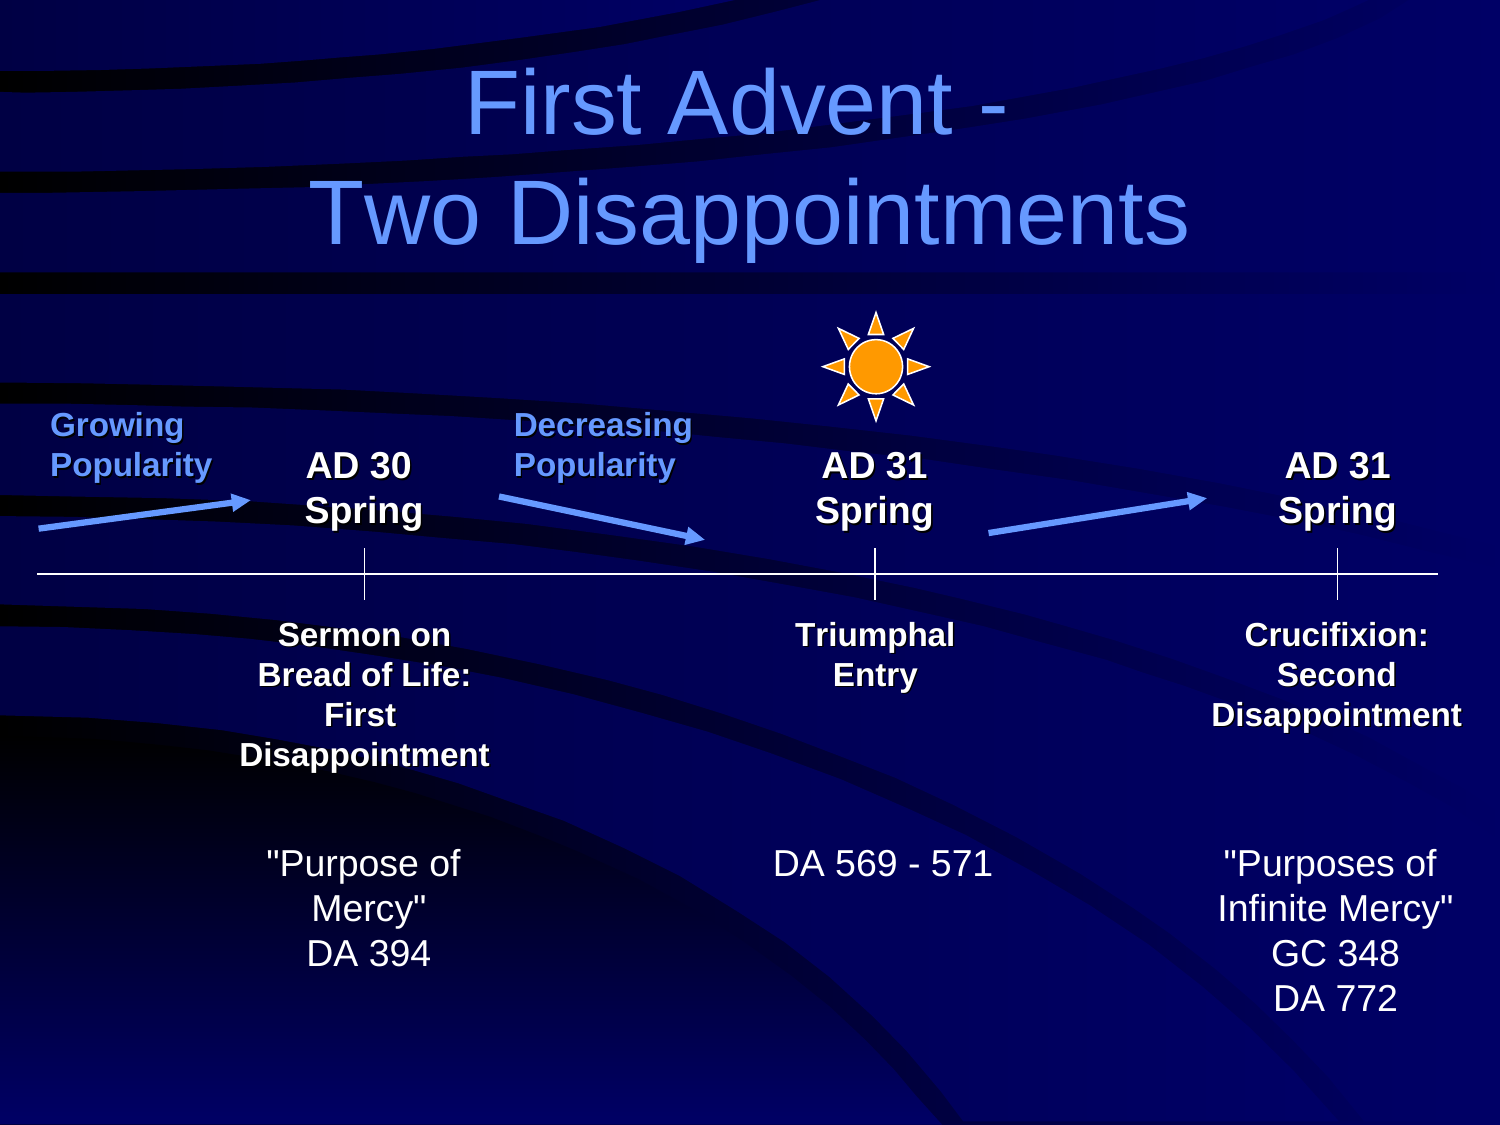

# First Advent - Two Disappointments
Growing
Popularity
Decreasing
Popularity
AD 30
Spring
AD 31
Spring
AD 31
Spring
Sermon on
Bread of Life:
First
Disappointment
Triumphal
Entry
Crucifixion:
Second
Disappointment
"Purpose of
Mercy"
DA 394
DA 569 - 571
"Purposes of
Infinite Mercy"
GC 348
DA 772